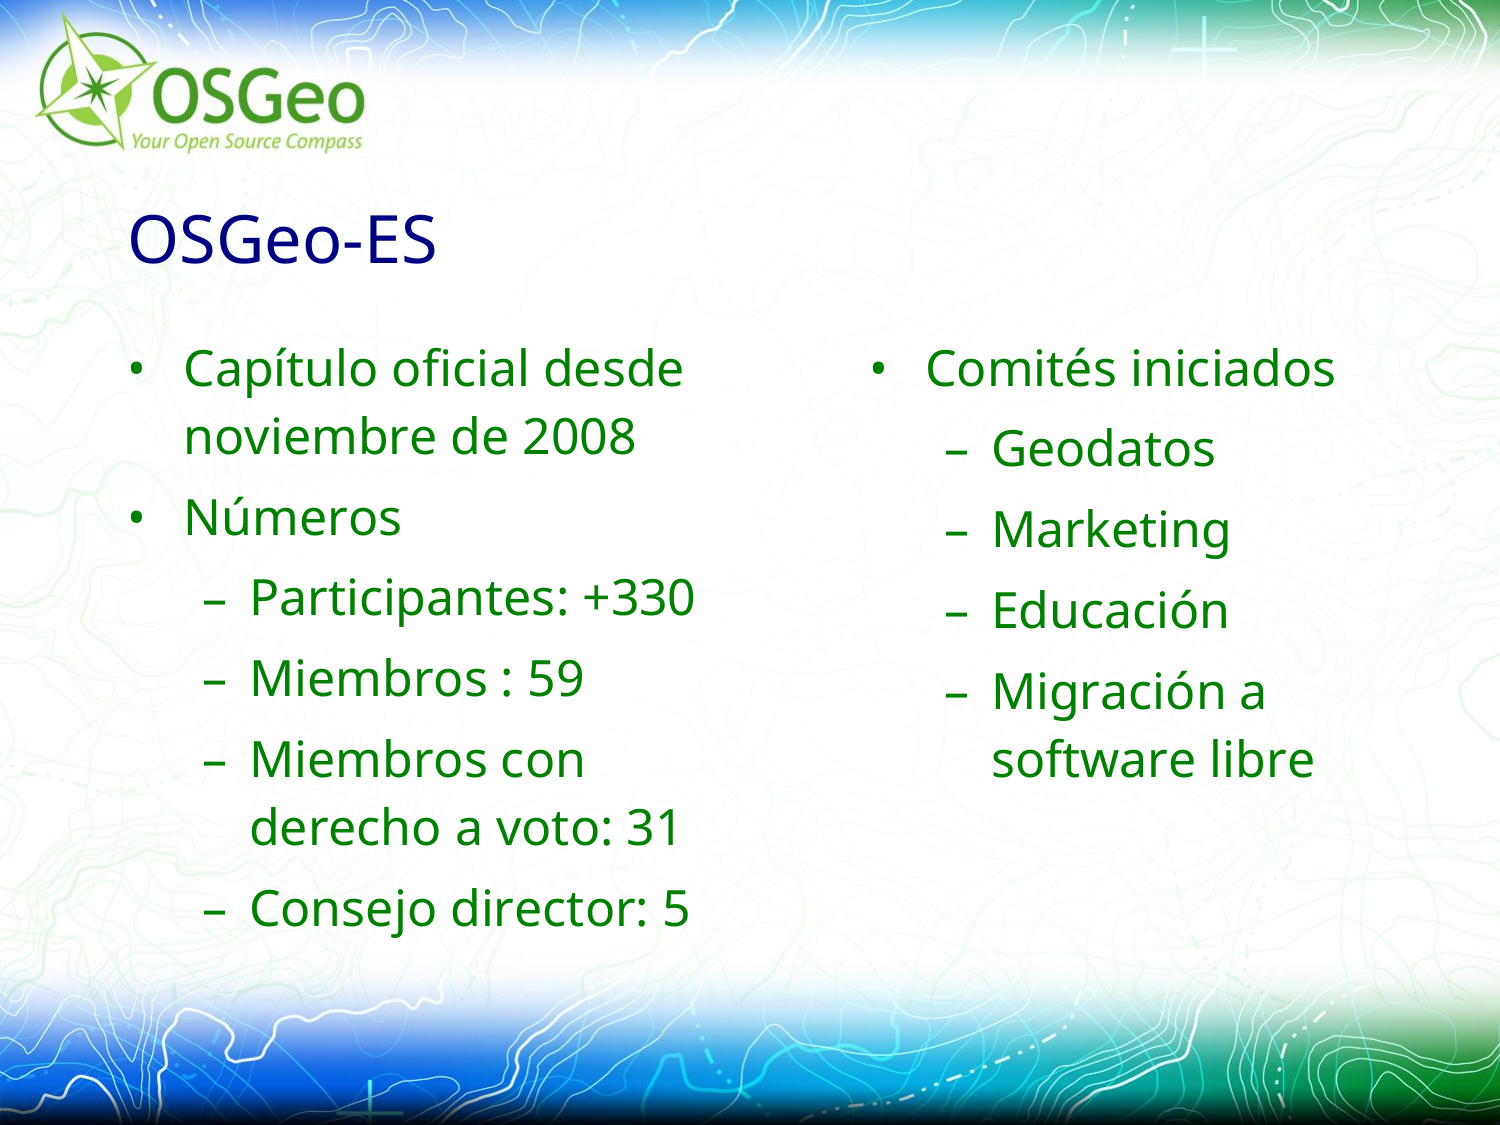

# OSGeo-ES
Capítulo oficial desde noviembre de 2008
Números
Participantes: +330
Miembros : 59
Miembros con derecho a voto: 31
Consejo director: 5
Comités iniciados
Geodatos
Marketing
Educación
Migración a software libre